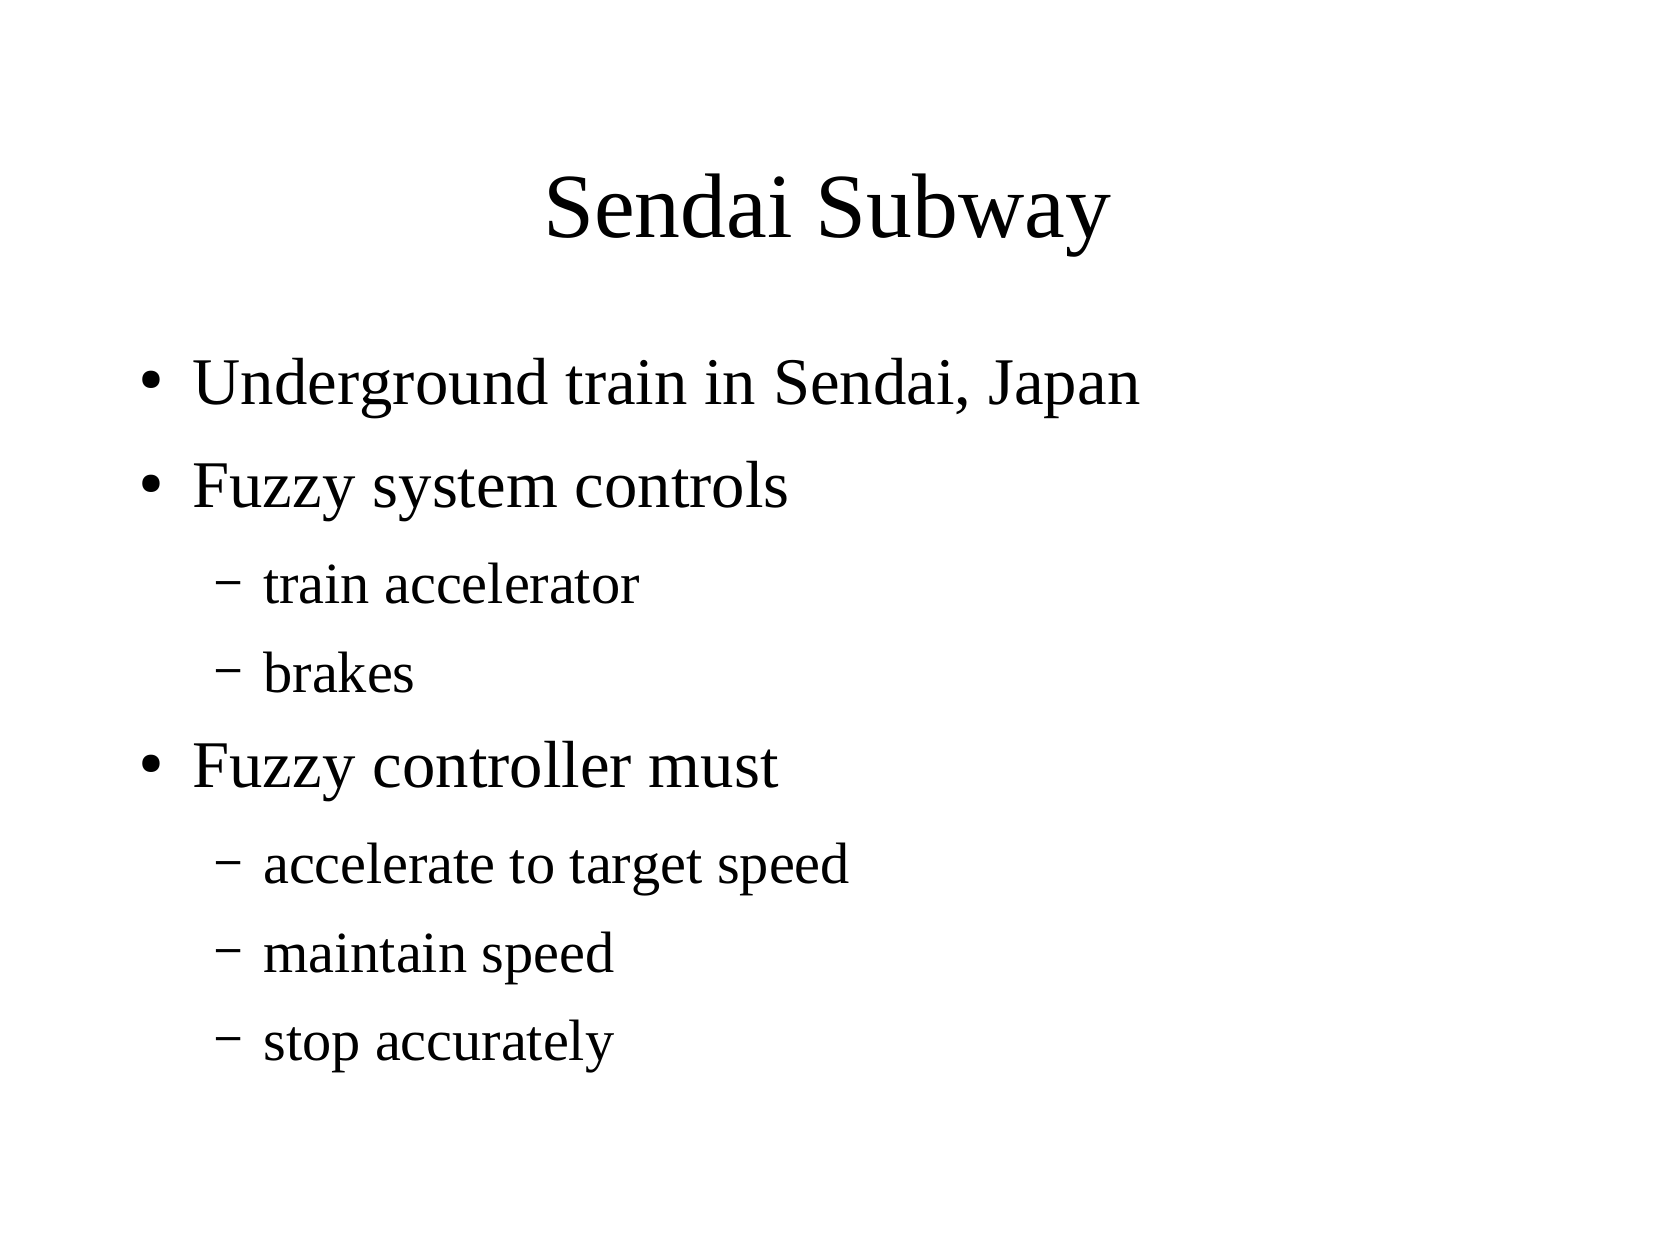

# Sendai Subway
Underground train in Sendai, Japan
Fuzzy system controls
train accelerator
brakes
Fuzzy controller must
accelerate to target speed
maintain speed
stop accurately